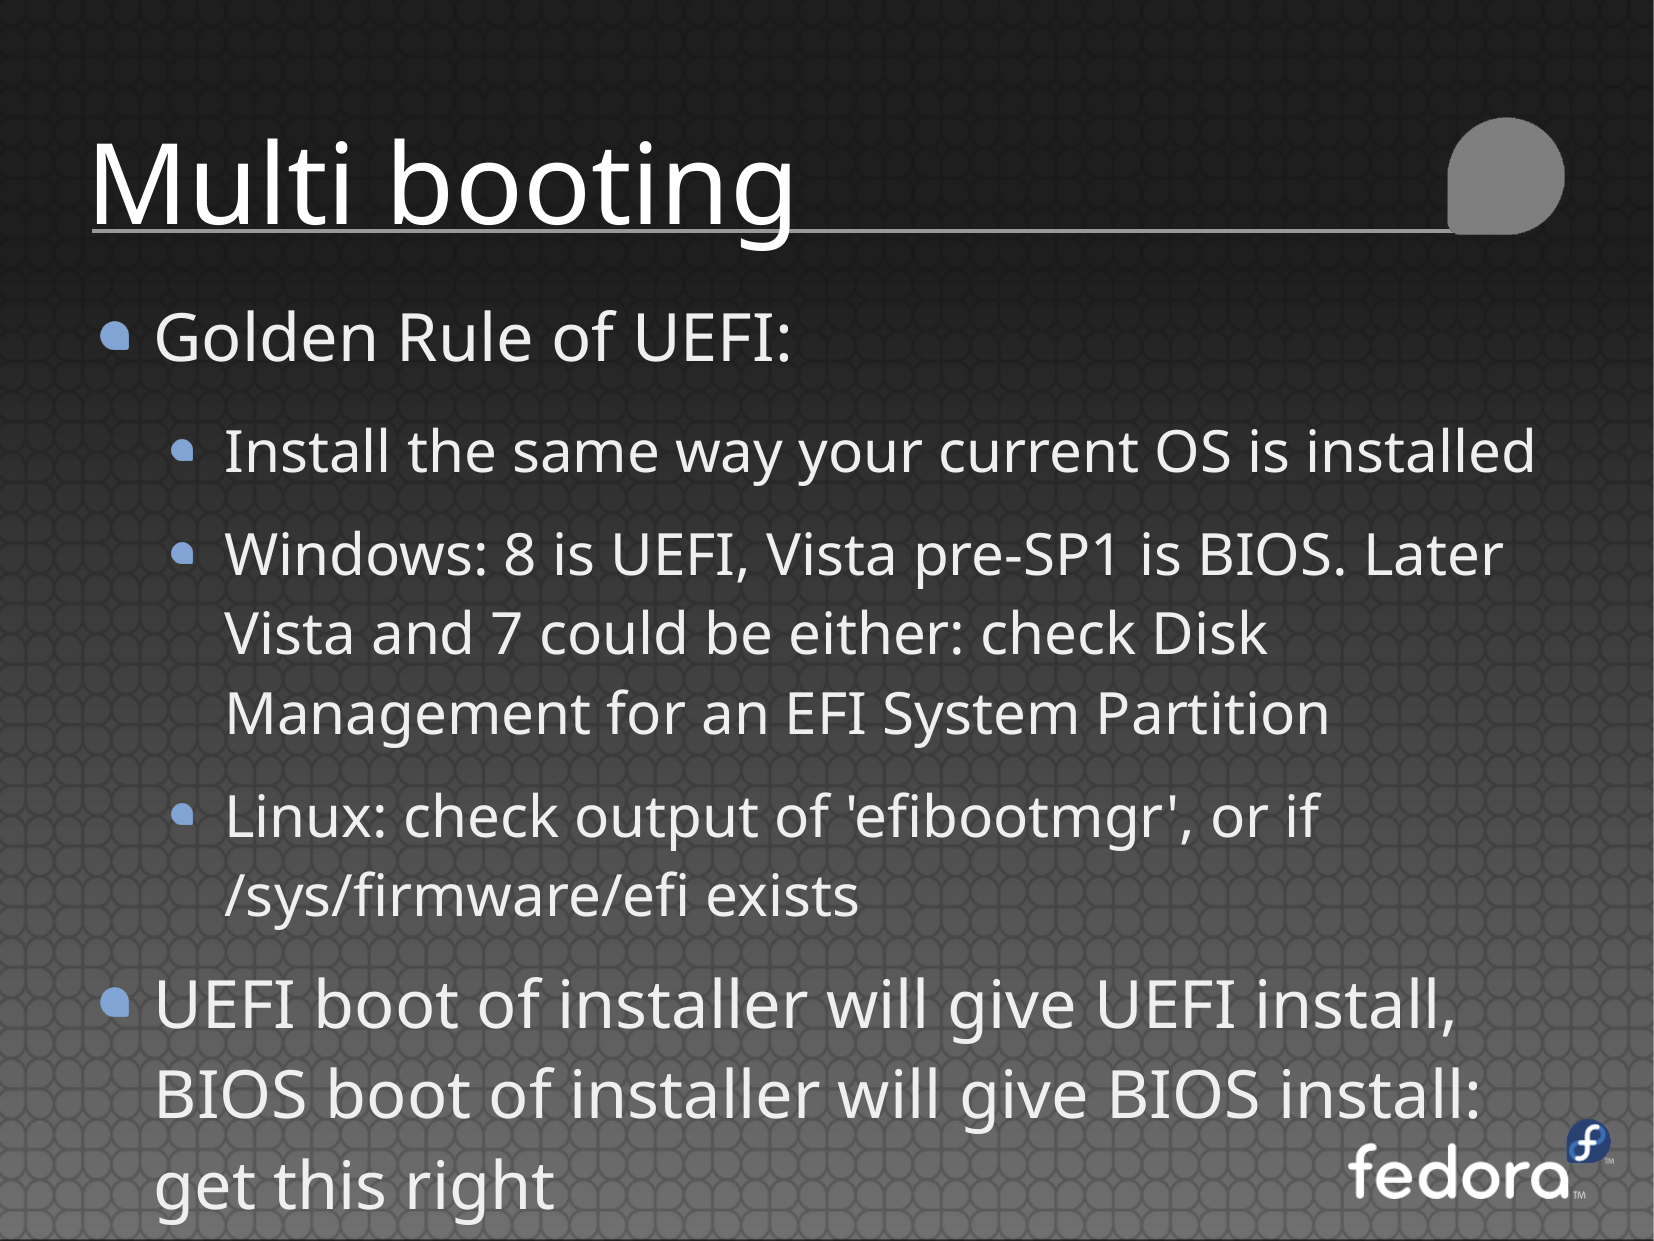

# Multi booting
Golden Rule of UEFI:
Install the same way your current OS is installed
Windows: 8 is UEFI, Vista pre-SP1 is BIOS. Later Vista and 7 could be either: check Disk Management for an EFI System Partition
Linux: check output of 'efibootmgr', or if /sys/firmware/efi exists
UEFI boot of installer will give UEFI install, BIOS boot of installer will give BIOS install: get this right